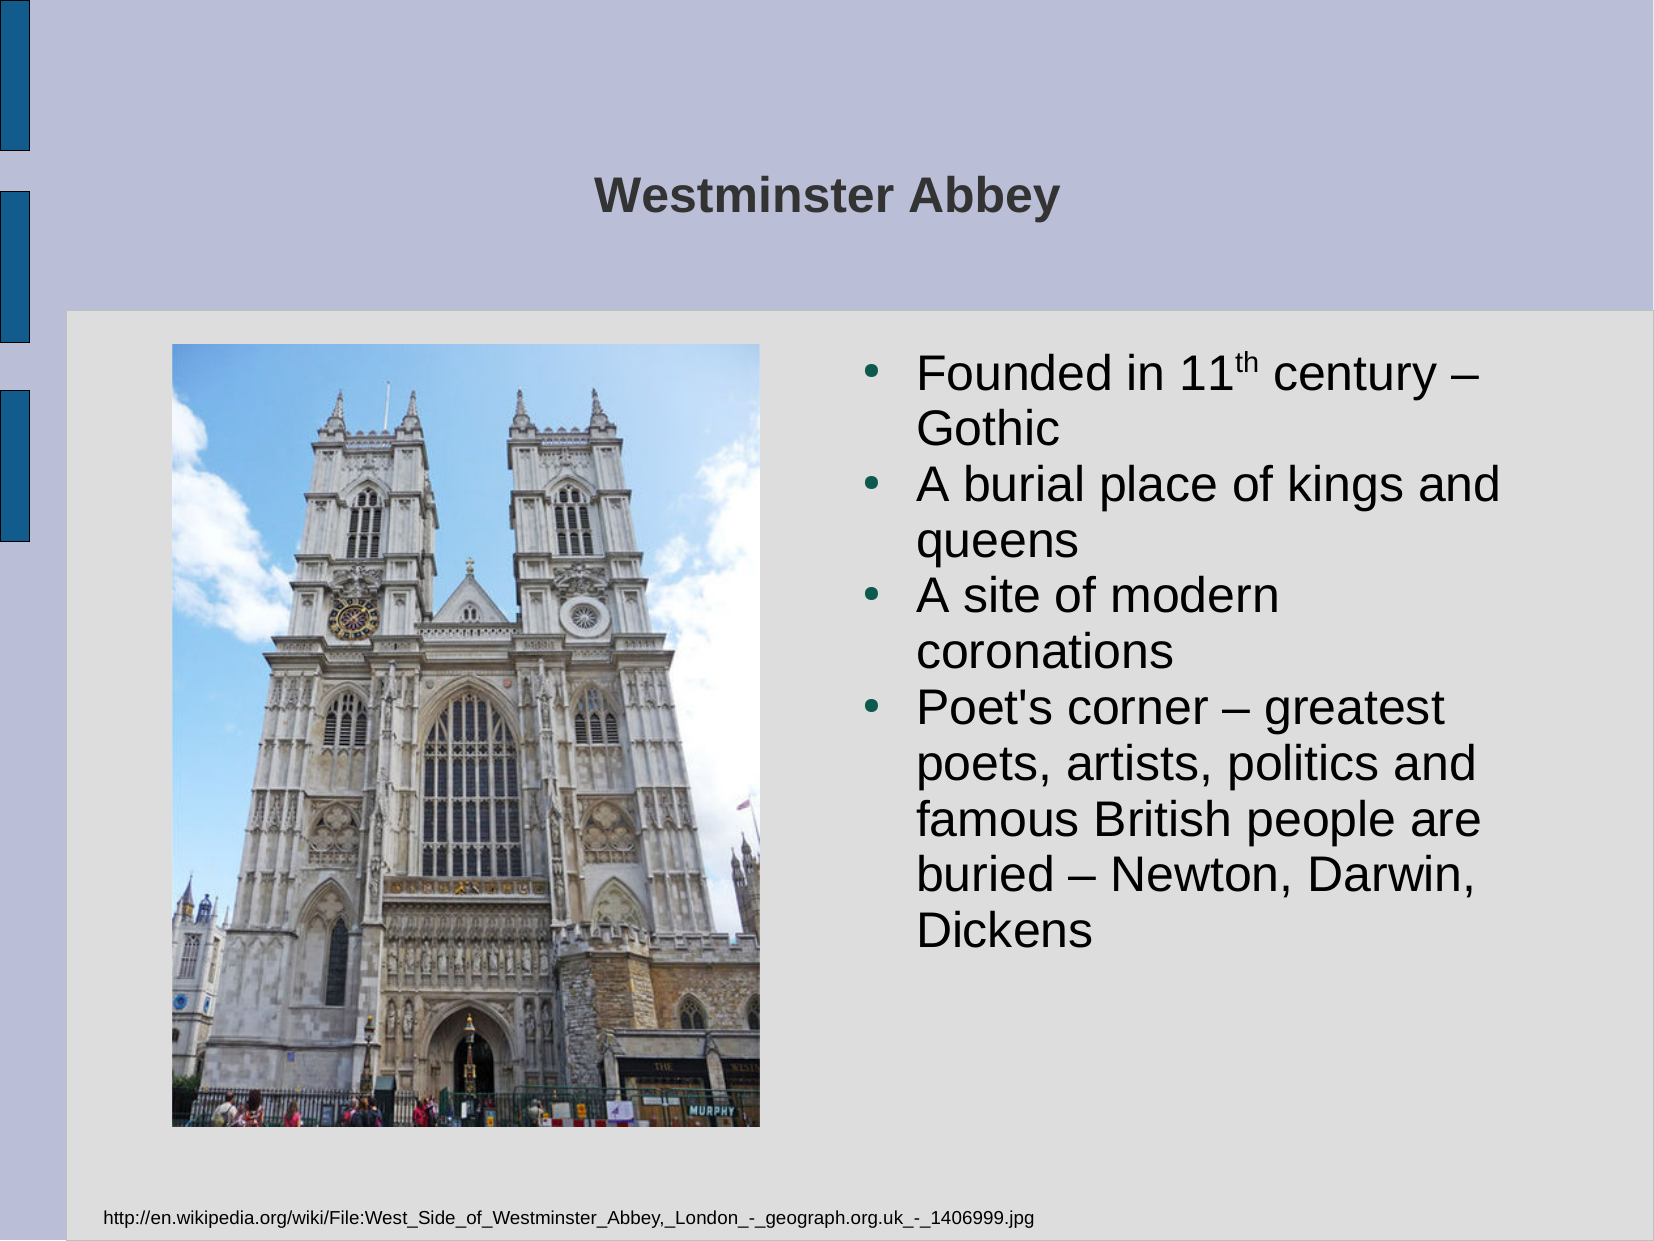

# Westminster Abbey
Founded in 11th century – Gothic
A burial place of kings and queens
A site of modern coronations
Poet's corner – greatest poets, artists, politics and famous British people are buried – Newton, Darwin, Dickens
http://en.wikipedia.org/wiki/File:West_Side_of_Westminster_Abbey,_London_-_geograph.org.uk_-_1406999.jpg